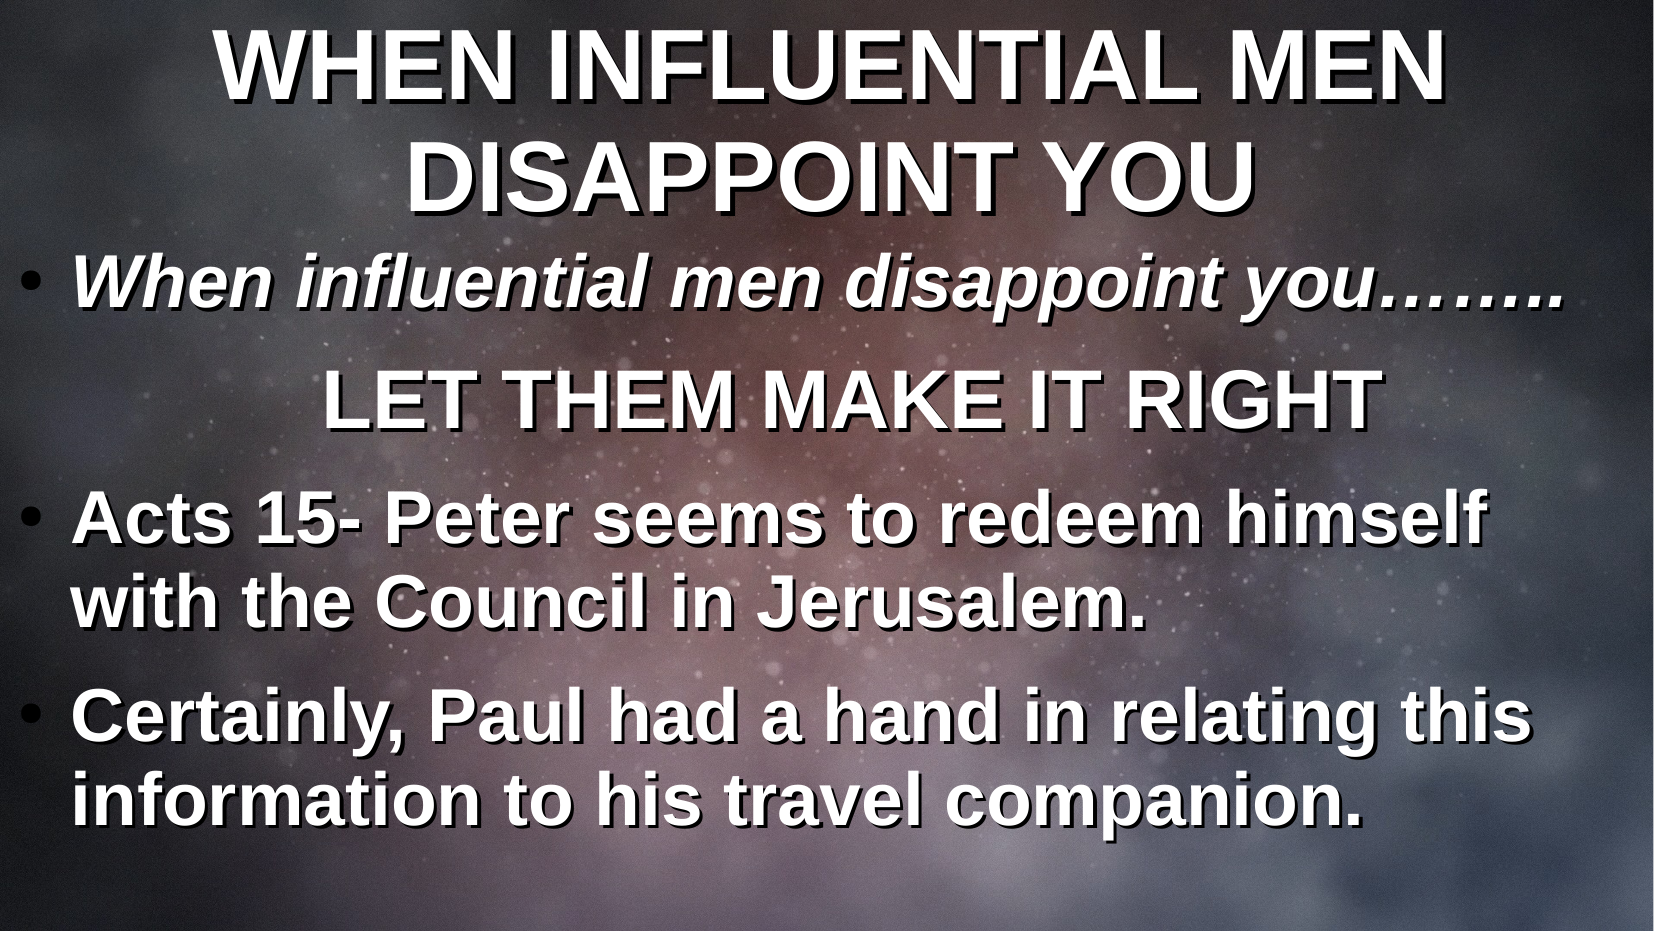

# WHEN INFLUENTIAL MEN DISAPPOINT YOU
When influential men disappoint you……..
LET THEM MAKE IT RIGHT
Acts 15- Peter seems to redeem himself with the Council in Jerusalem.
Certainly, Paul had a hand in relating this information to his travel companion.